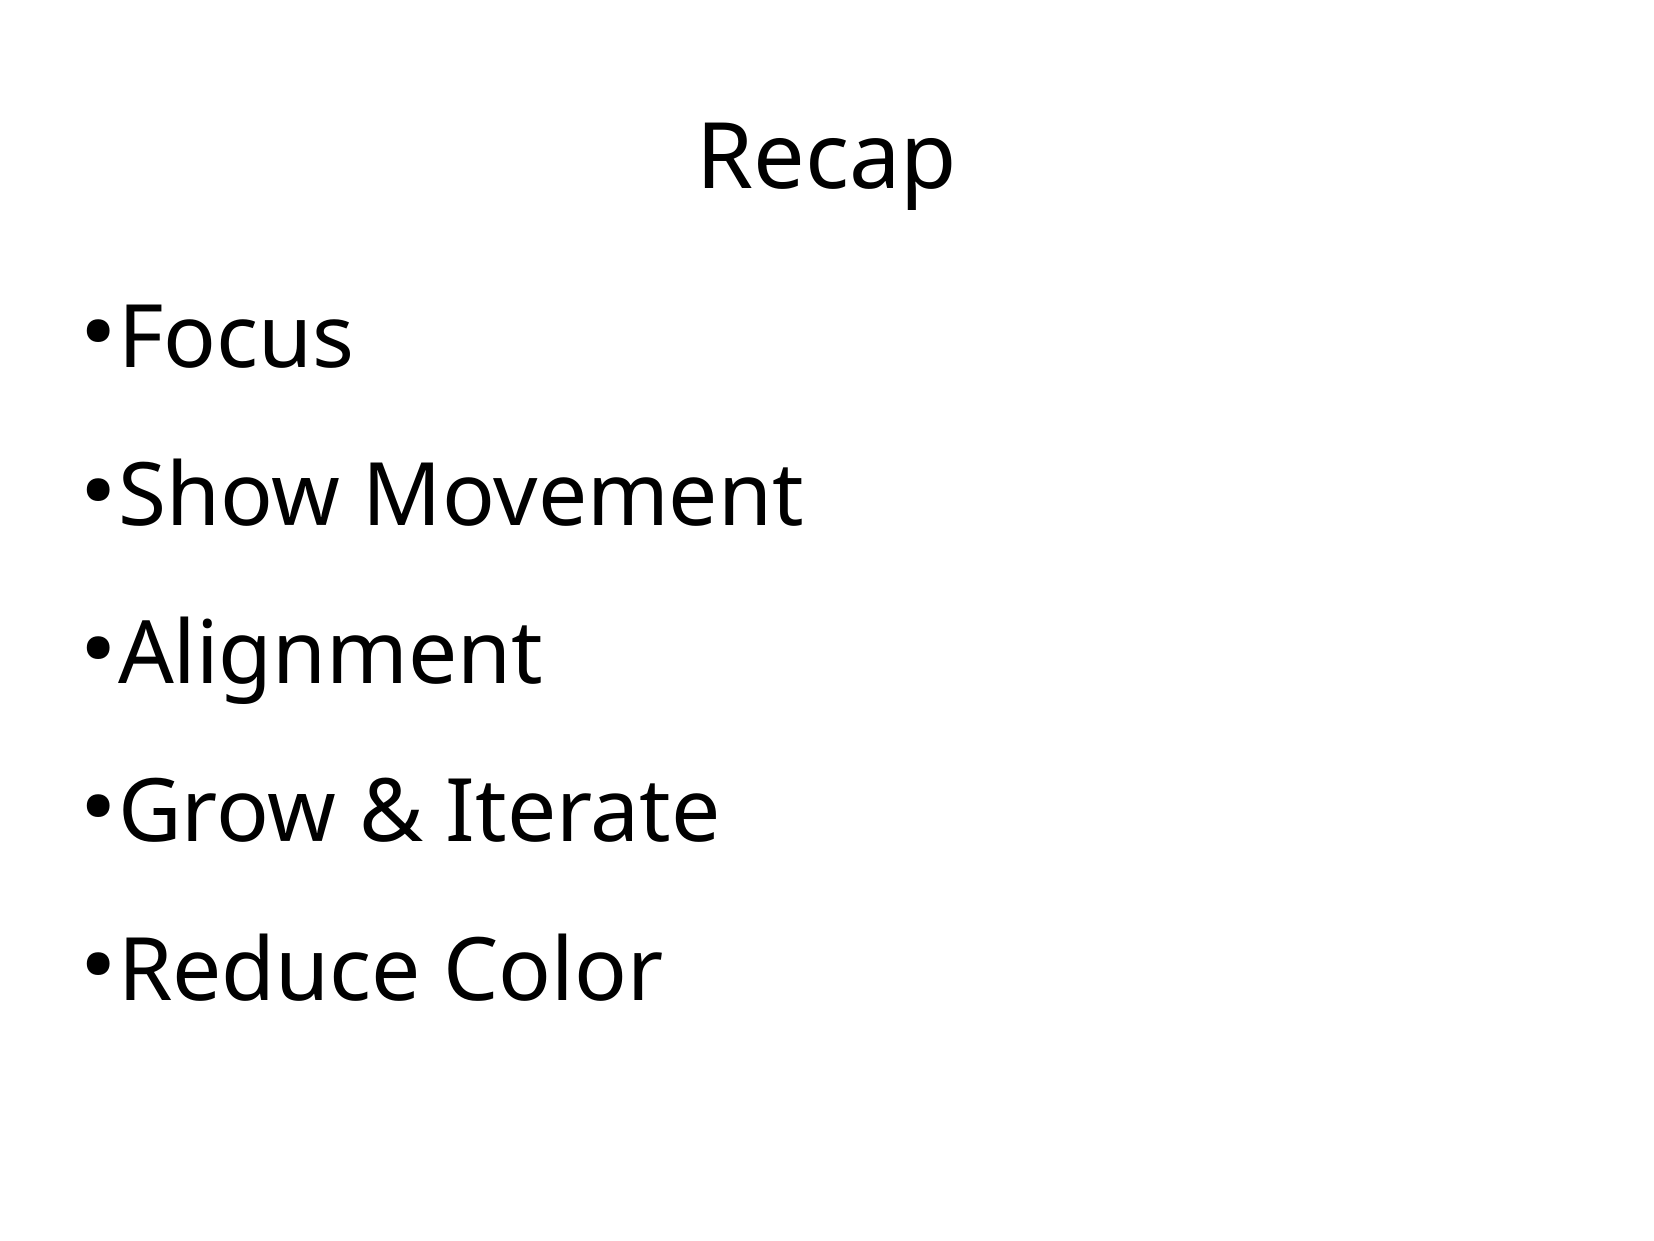

Recap
# Focus
Show Movement
Alignment
Grow & Iterate
Reduce Color